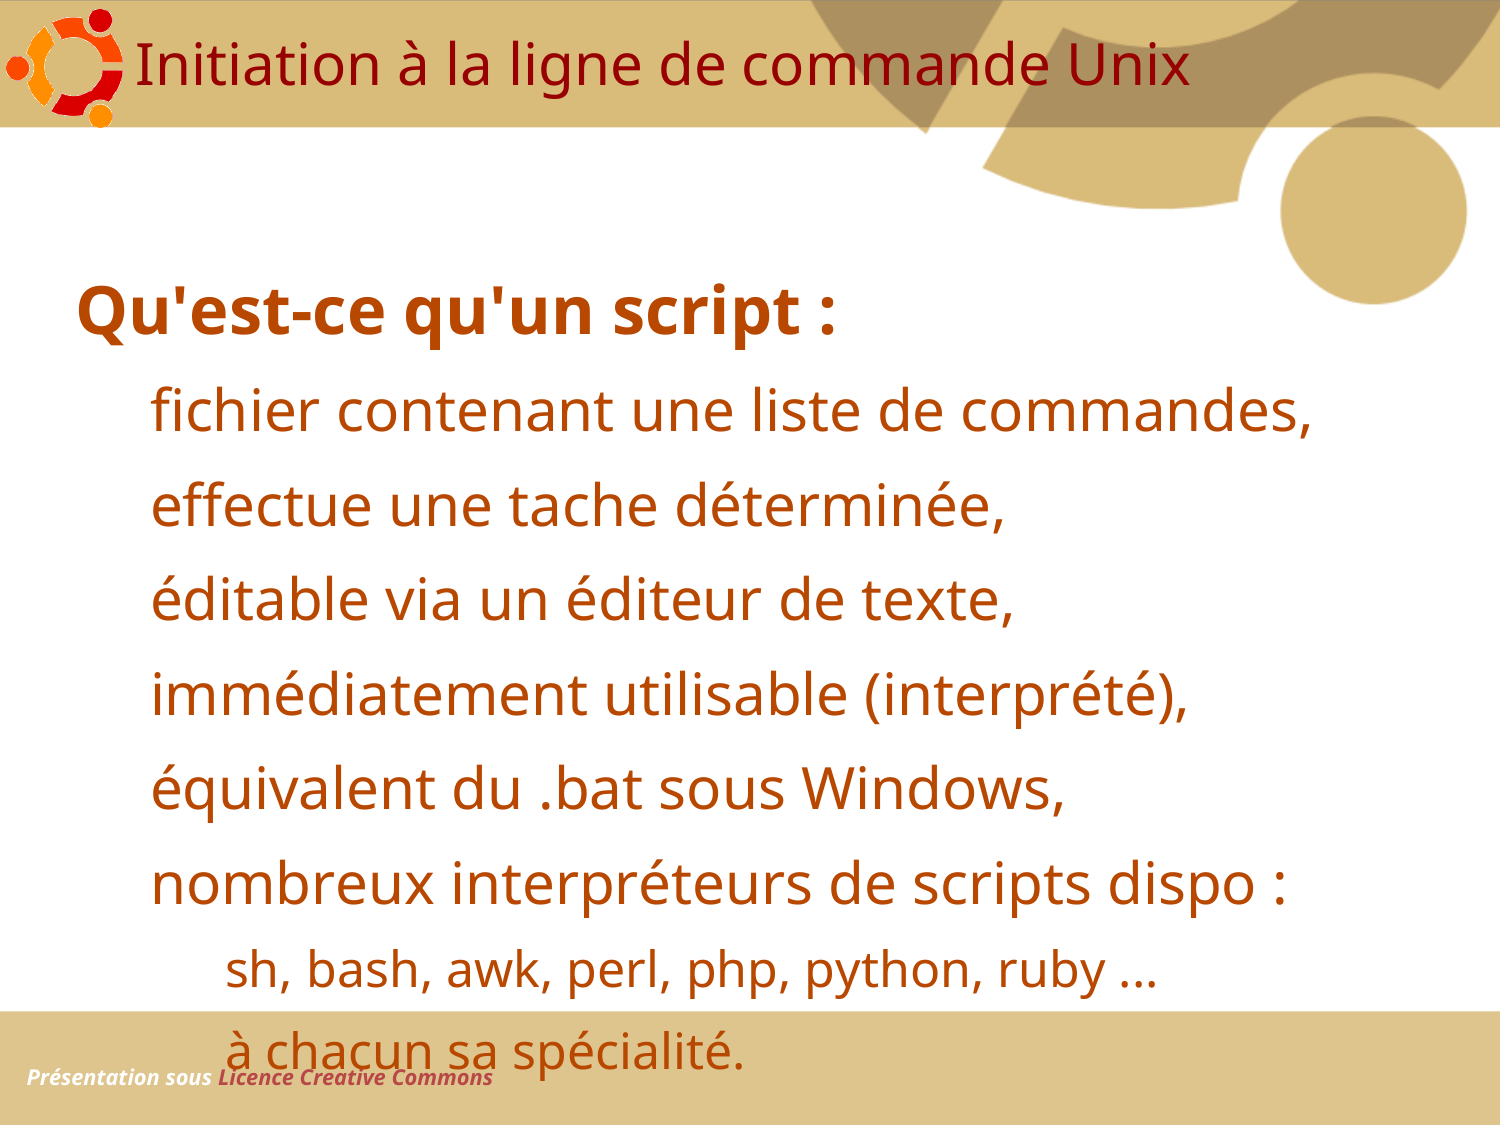

# Initiation à la ligne de commande Unix
Qu'est-ce qu'un script :
fichier contenant une liste de commandes,
effectue une tache déterminée,
éditable via un éditeur de texte,
immédiatement utilisable (interprété),
équivalent du .bat sous Windows,
nombreux interpréteurs de scripts dispo :
sh, bash, awk, perl, php, python, ruby ...
à chacun sa spécialité.